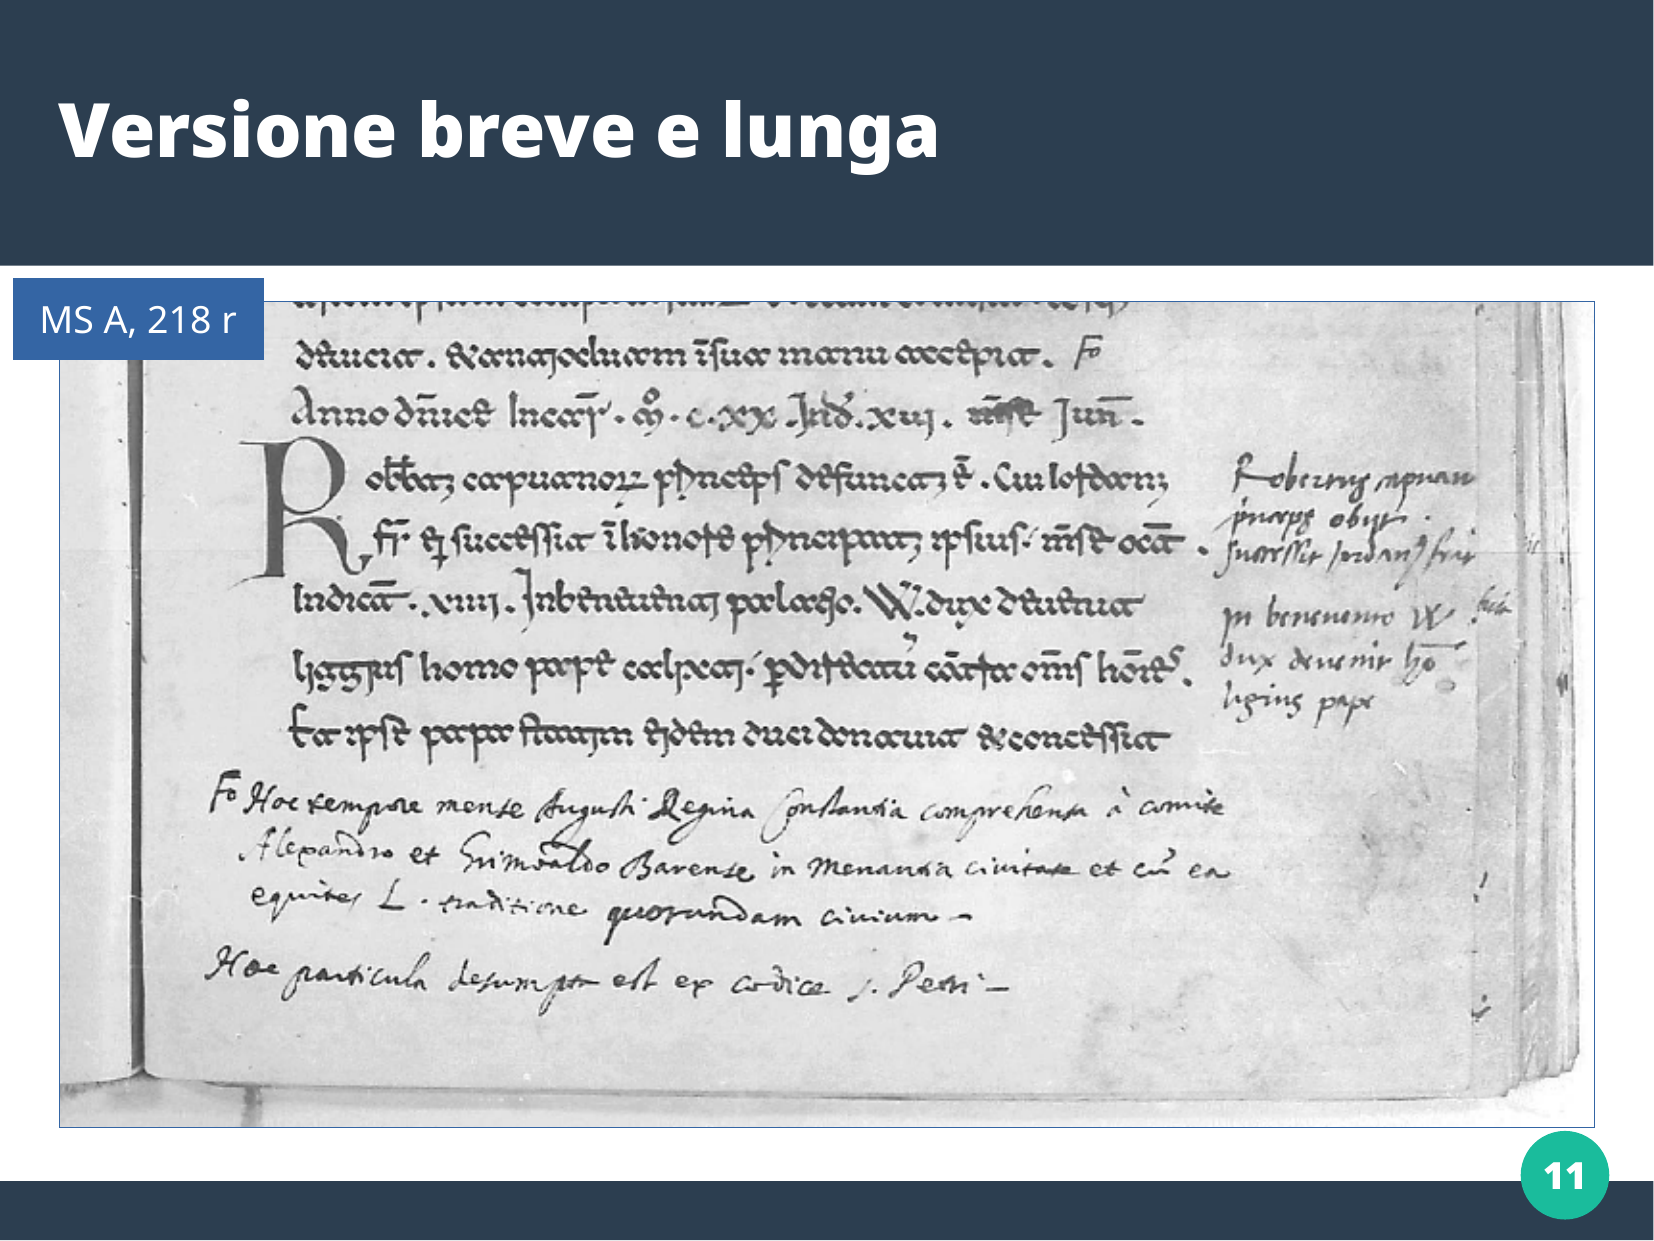

# Versione breve e lunga
MS A, 218 r
11